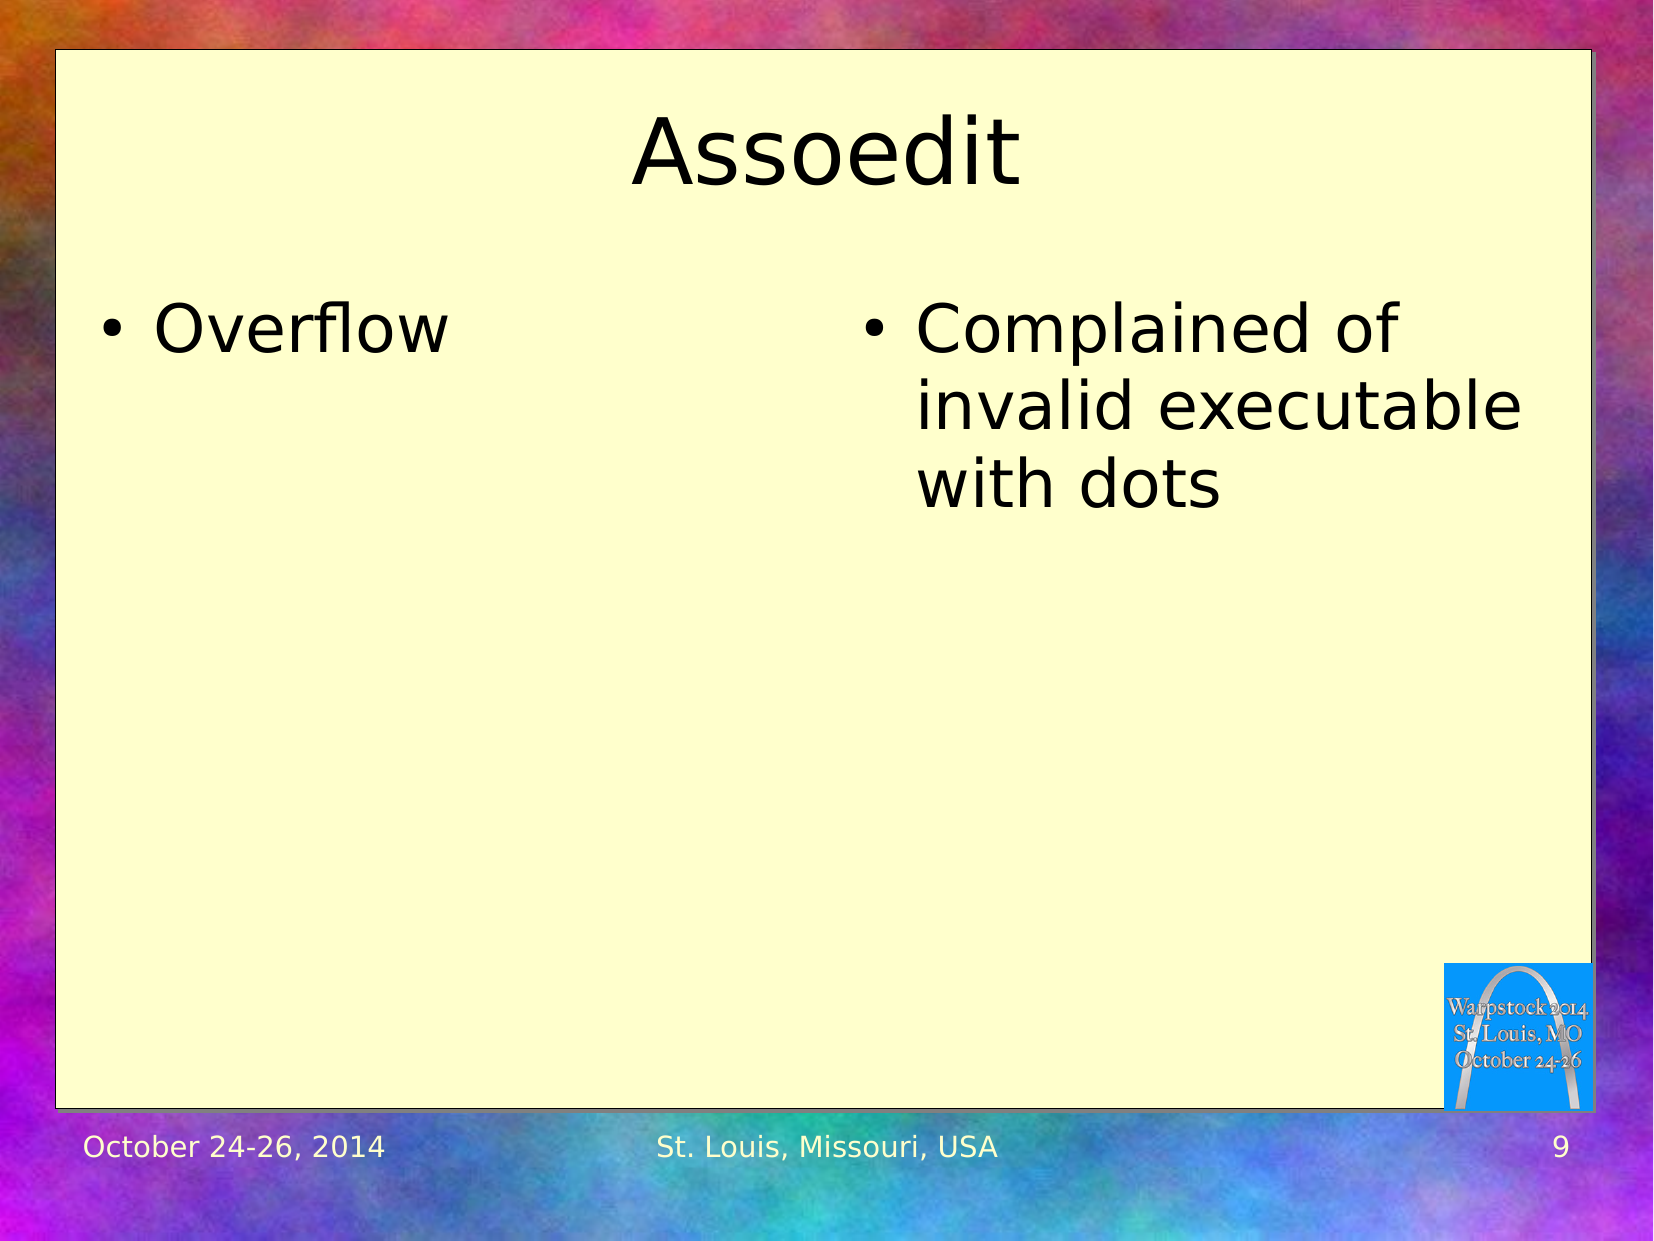

# Assoedit
Overflow
Complained of invalid executable with dots
October 24-26, 2014
St. Louis, Missouri, USA
9